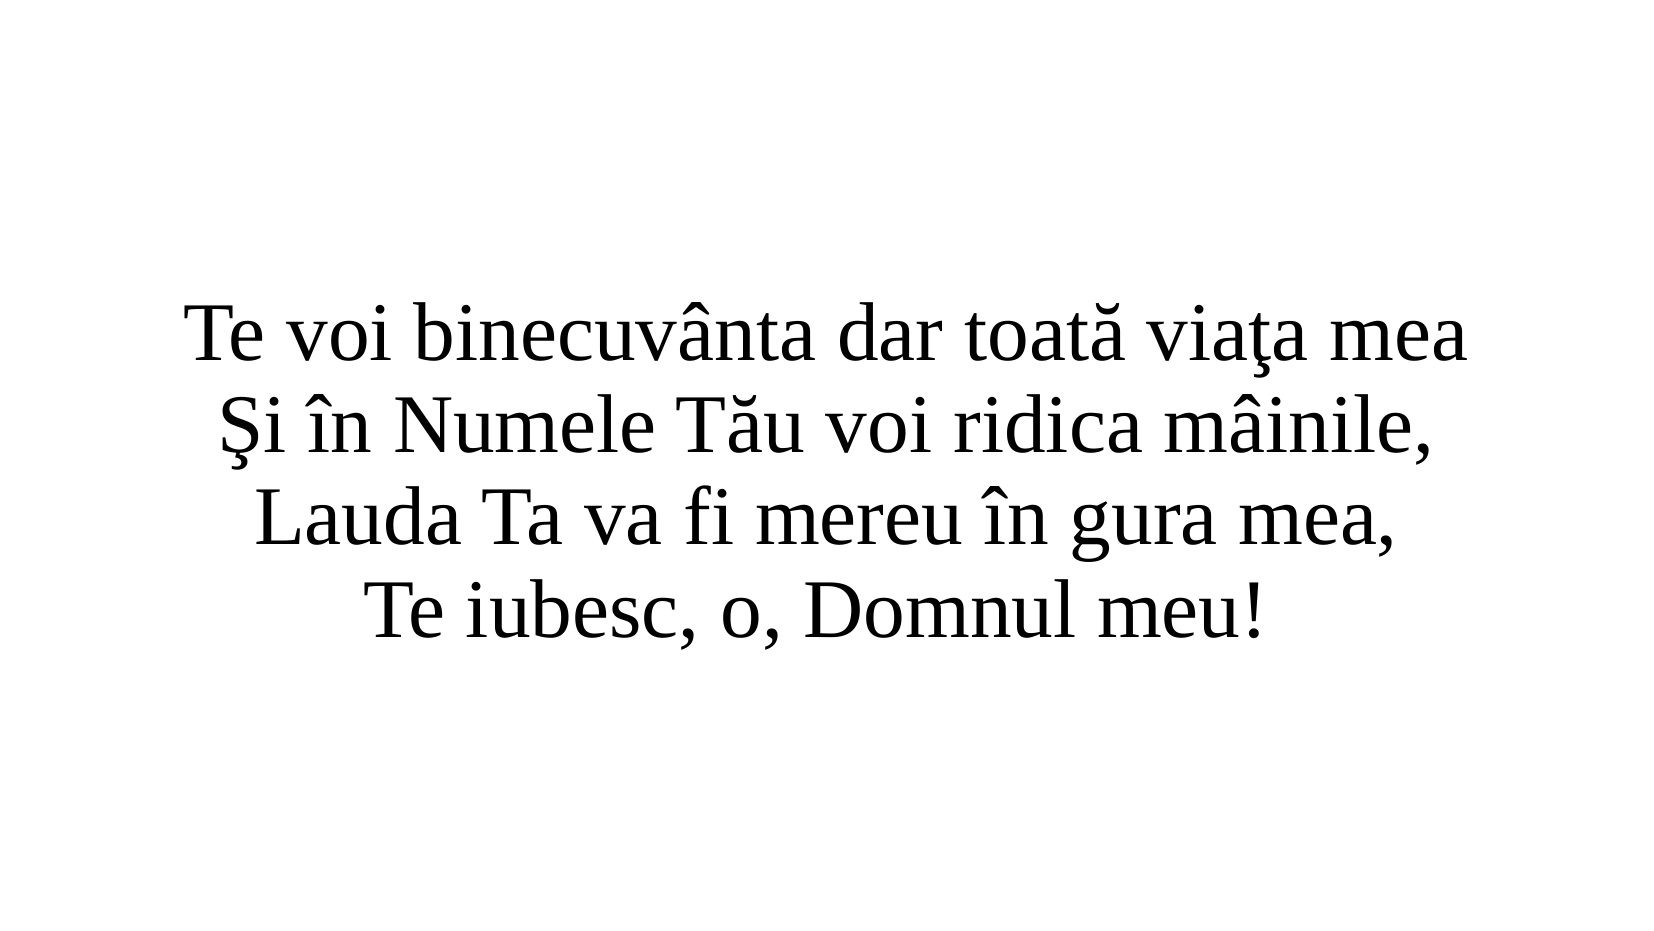

# Te voi binecuvânta dar toată viaţa mea Şi în Numele Tău voi ridica mâinile, Lauda Ta va fi mereu în gura mea, Te iubesc, o, Domnul meu!